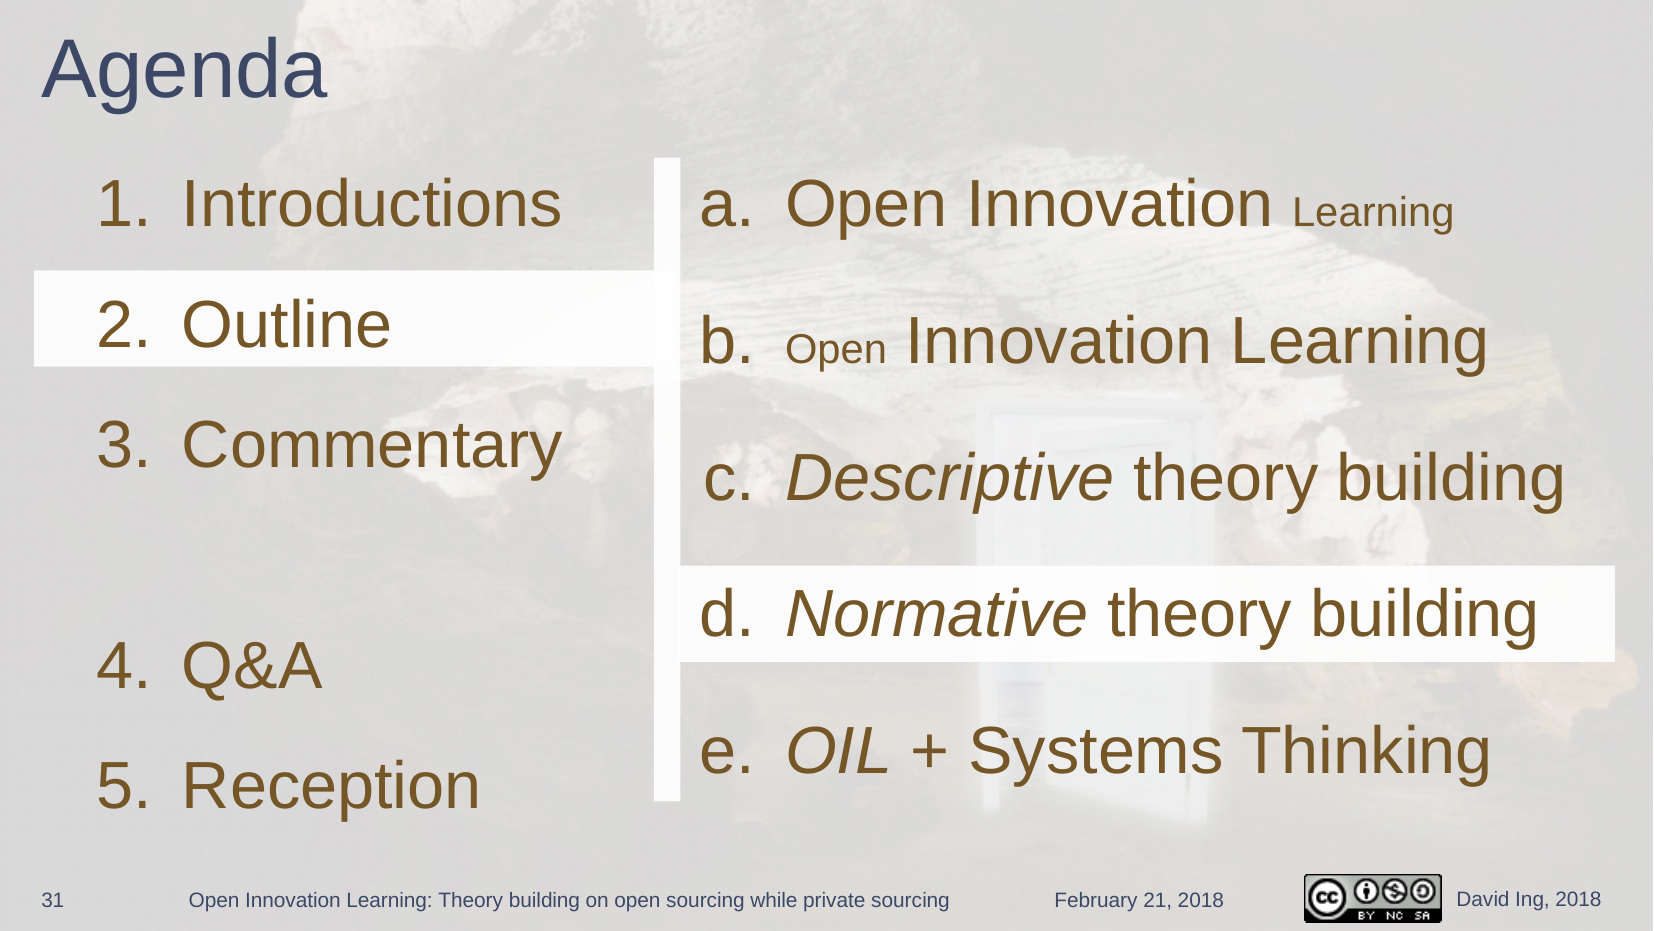

# Agenda
| 1. | Introductions |
| --- | --- |
| 2. | Outline |
| 3. | Commentary |
| 4. | Q&A |
| 5. | Reception |
| a. | Open Innovation Learning |
| --- | --- |
| b. | Open Innovation Learning |
| c. | Descriptive theory building |
| d. | Normative theory building |
| e. | OIL + Systems Thinking |
Open Innovation Learning: Theory building on open sourcing while private sourcing
February 21, 2018
31